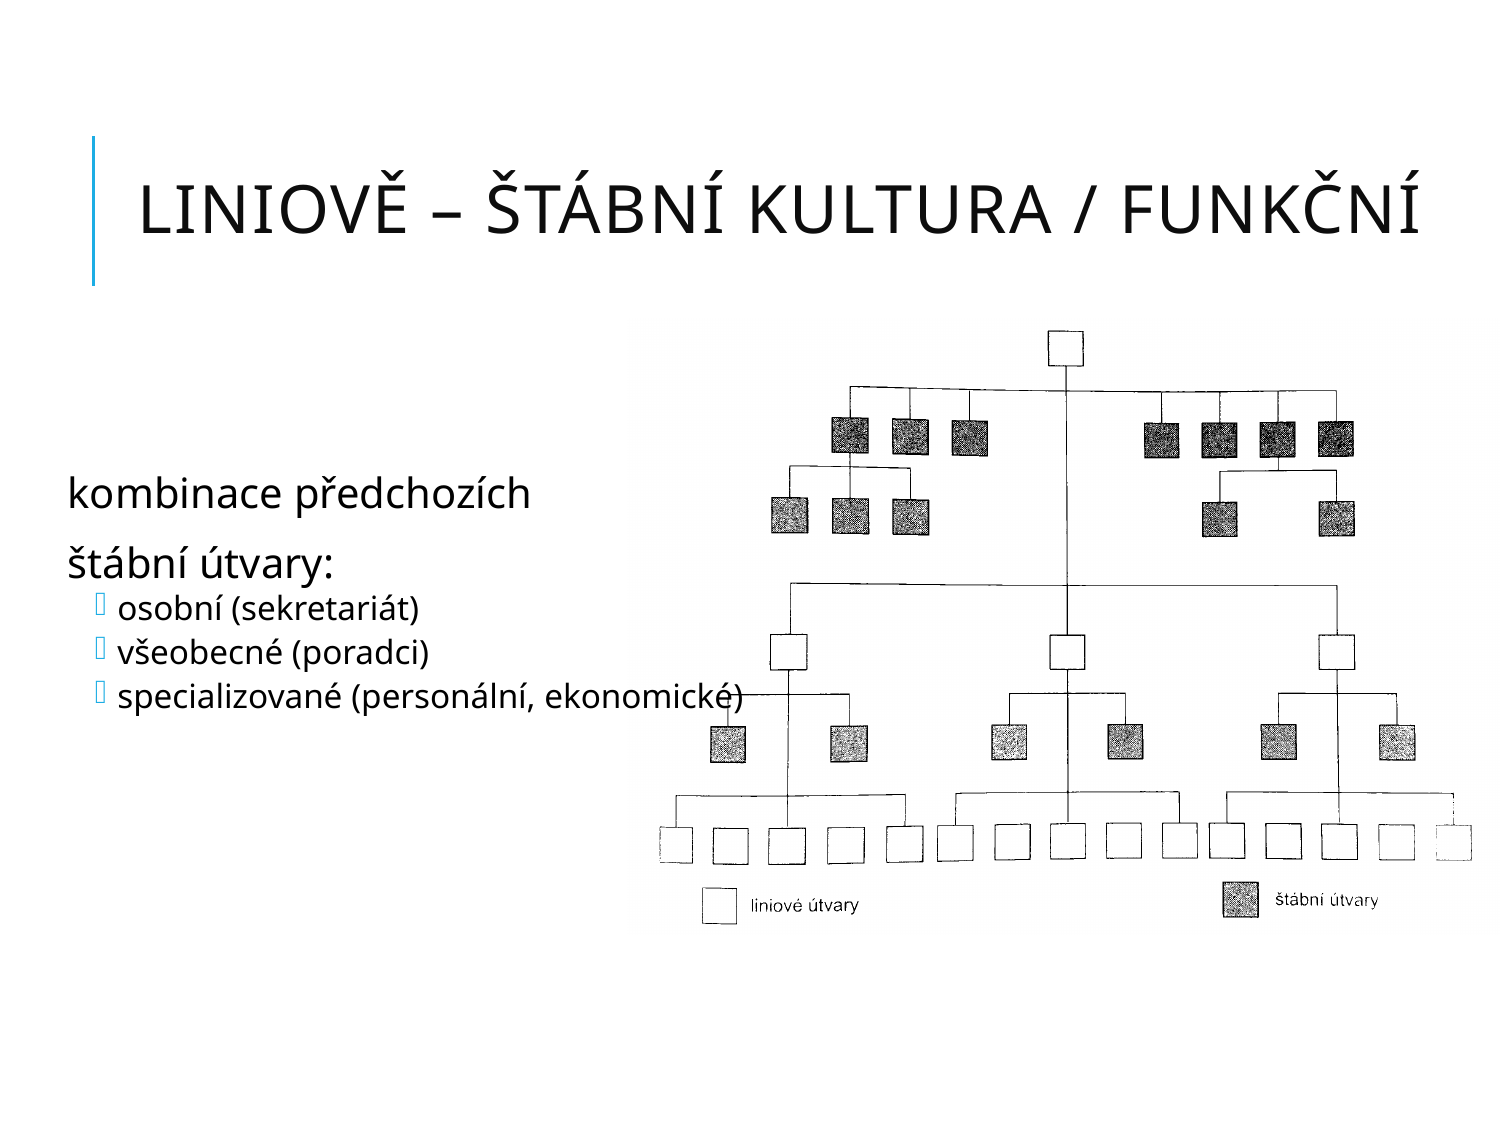

# Liniově – štábní kultura / funkční
kombinace předchozích
štábní útvary:
osobní (sekretariát)
všeobecné (poradci)
specializované (personální, ekonomické)